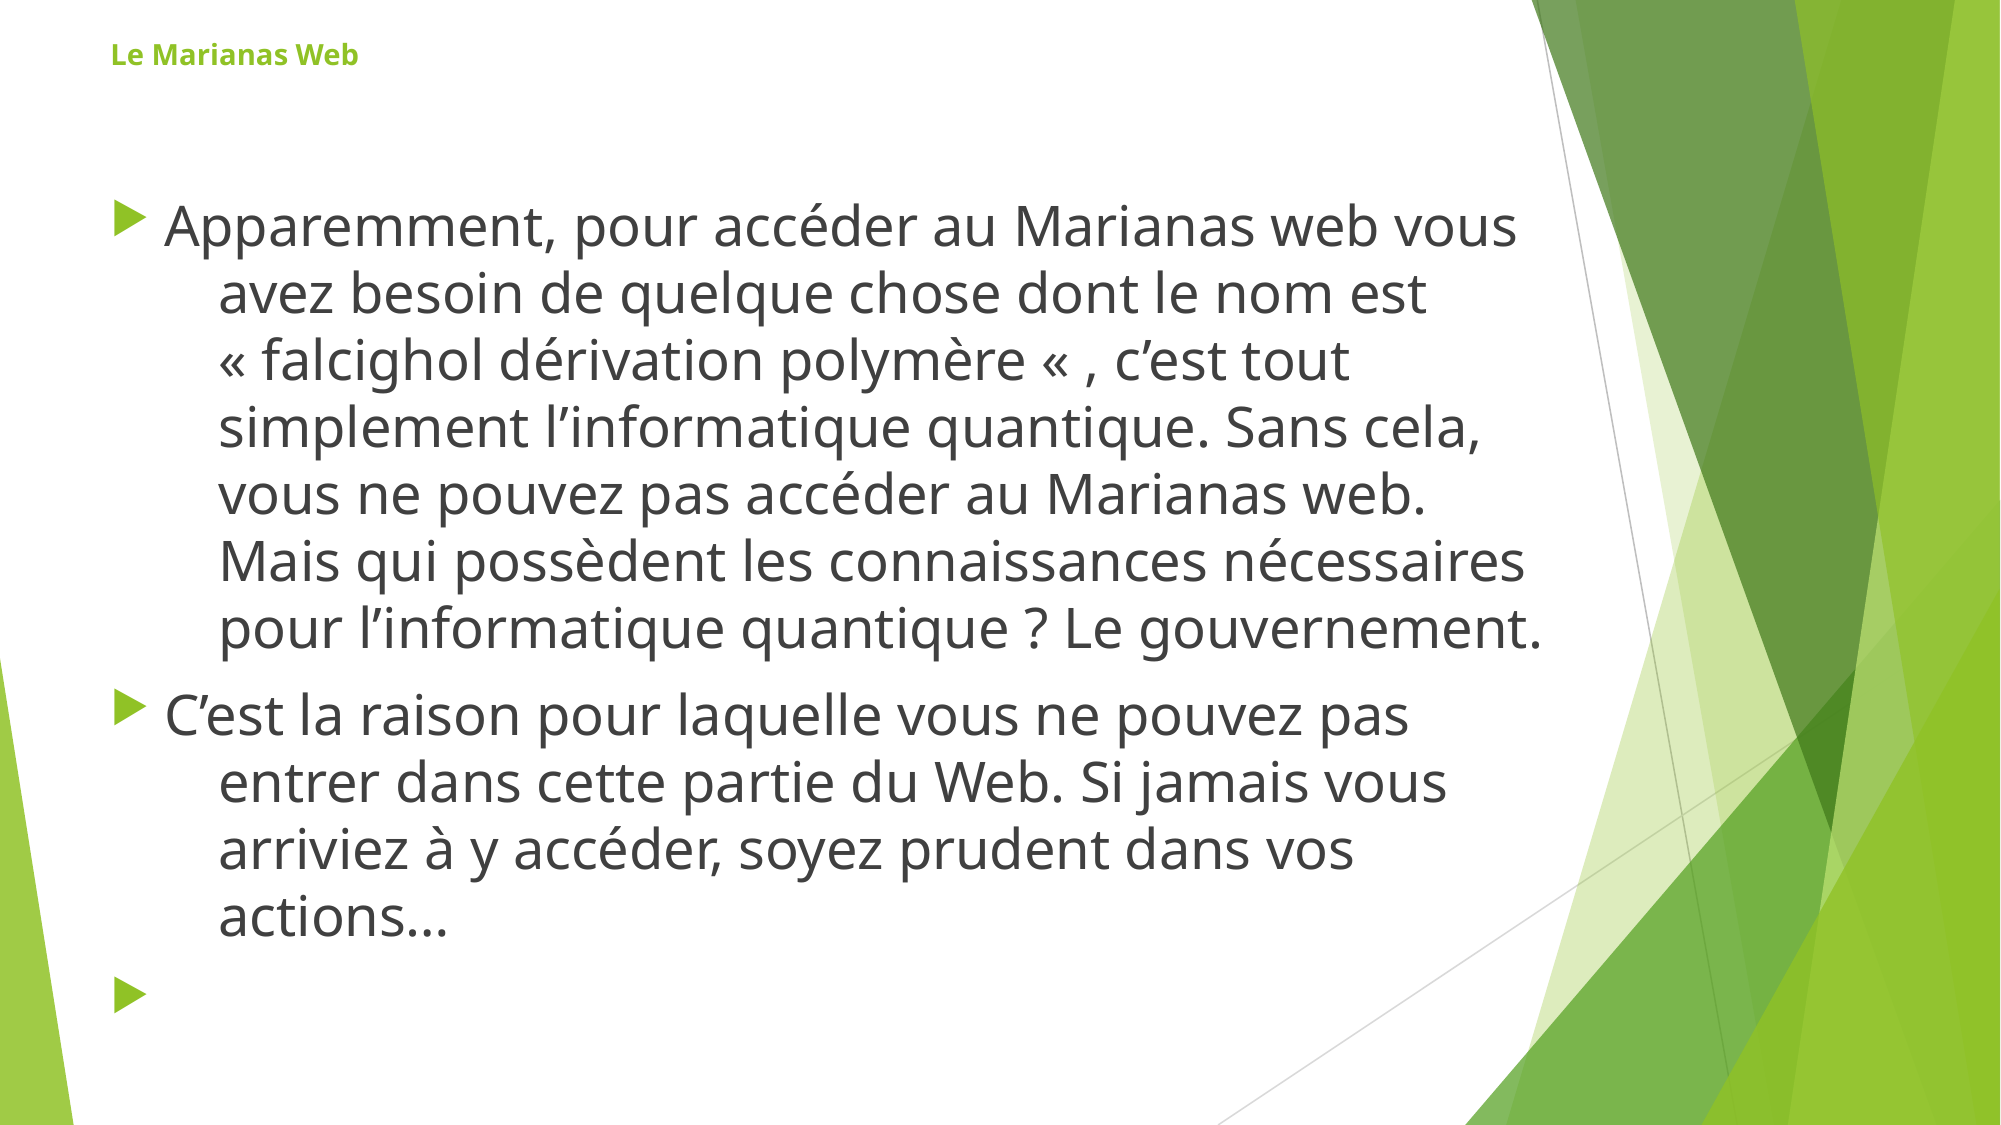

# Le Marianas Web
Apparemment, pour accéder au Marianas web vous avez besoin de quelque chose dont le nom est « falcighol dérivation polymère « , c’est tout simplement l’informatique quantique. Sans cela, vous ne pouvez pas accéder au Marianas web. Mais qui possèdent les connaissances nécessaires pour l’informatique quantique ? Le gouvernement.
C’est la raison pour laquelle vous ne pouvez pas entrer dans cette partie du Web. Si jamais vous arriviez à y accéder, soyez prudent dans vos actions…